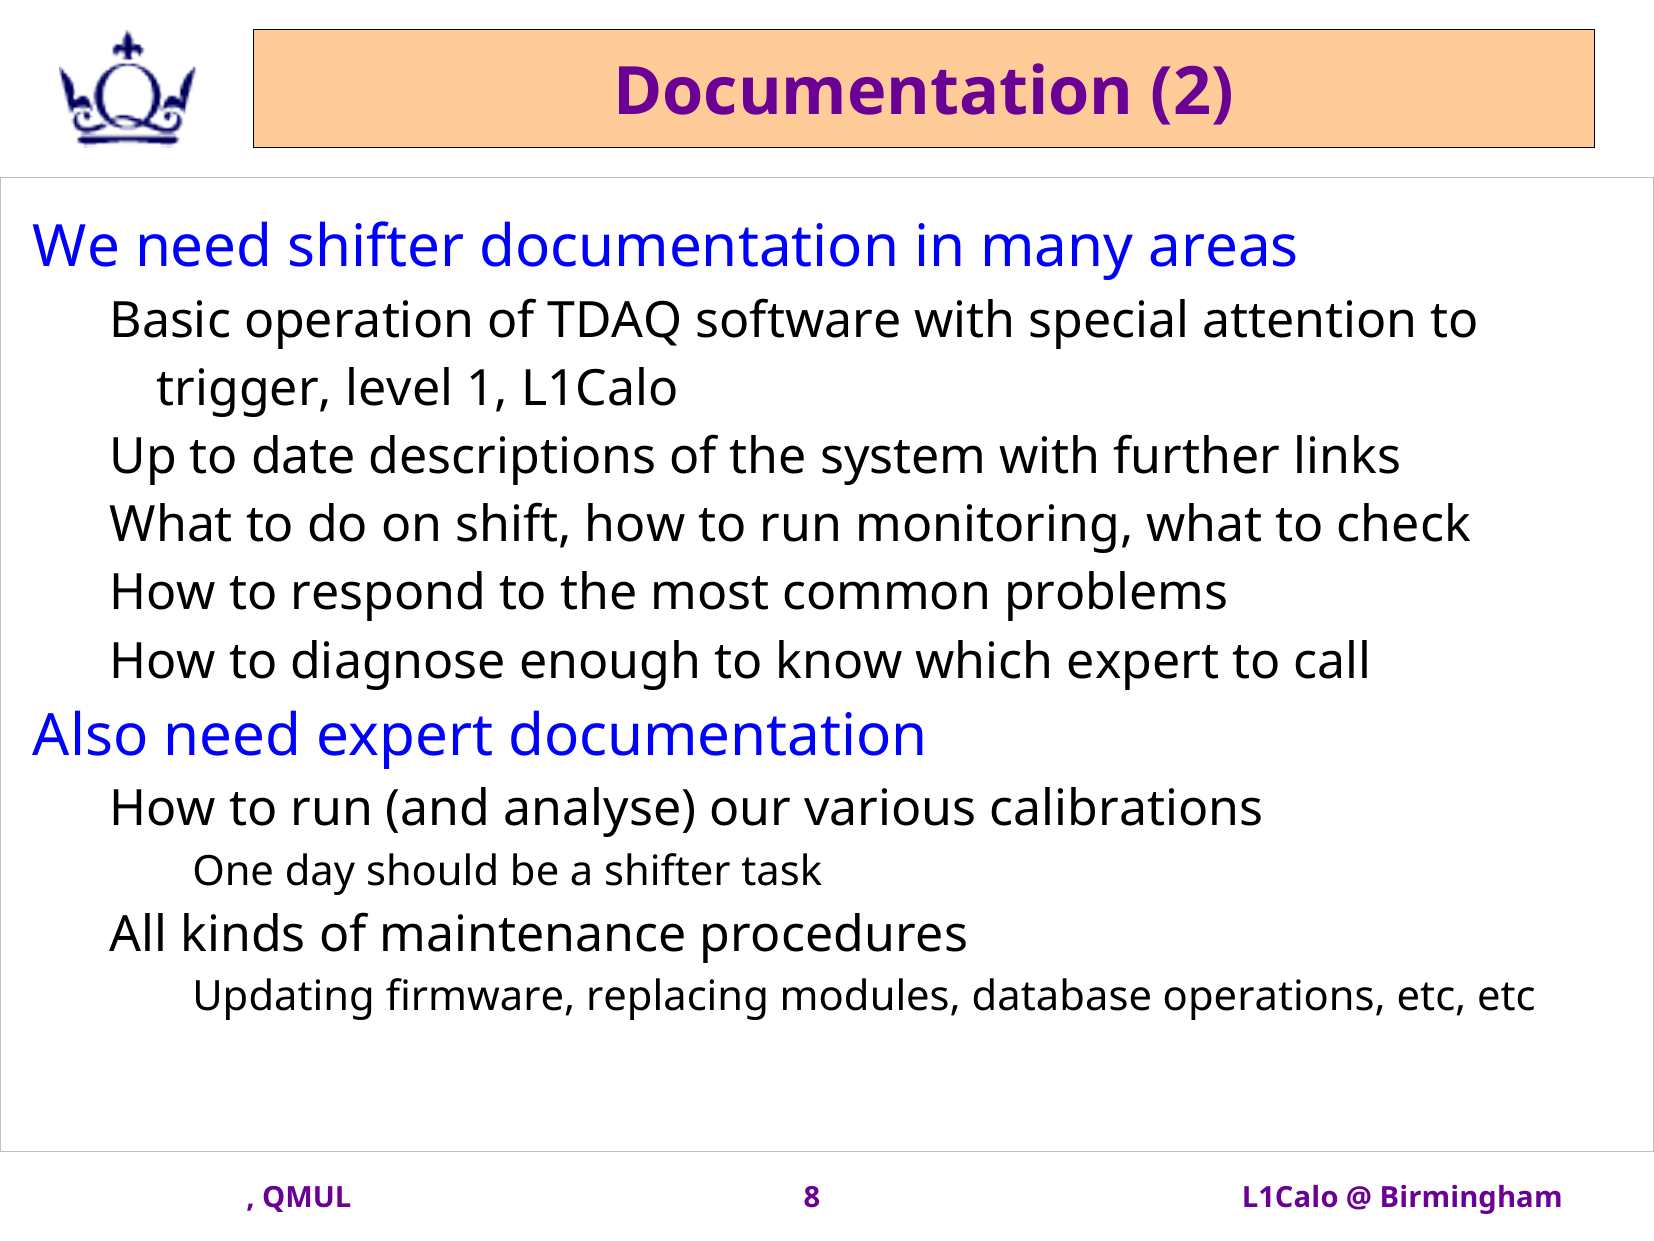

# Documentation (2)
We need shifter documentation in many areas
Basic operation of TDAQ software with special attention to trigger, level 1, L1Calo
Up to date descriptions of the system with further links
What to do on shift, how to run monitoring, what to check
How to respond to the most common problems
How to diagnose enough to know which expert to call
Also need expert documentation
How to run (and analyse) our various calibrations
One day should be a shifter task
All kinds of maintenance procedures
Updating firmware, replacing modules, database operations, etc, etc